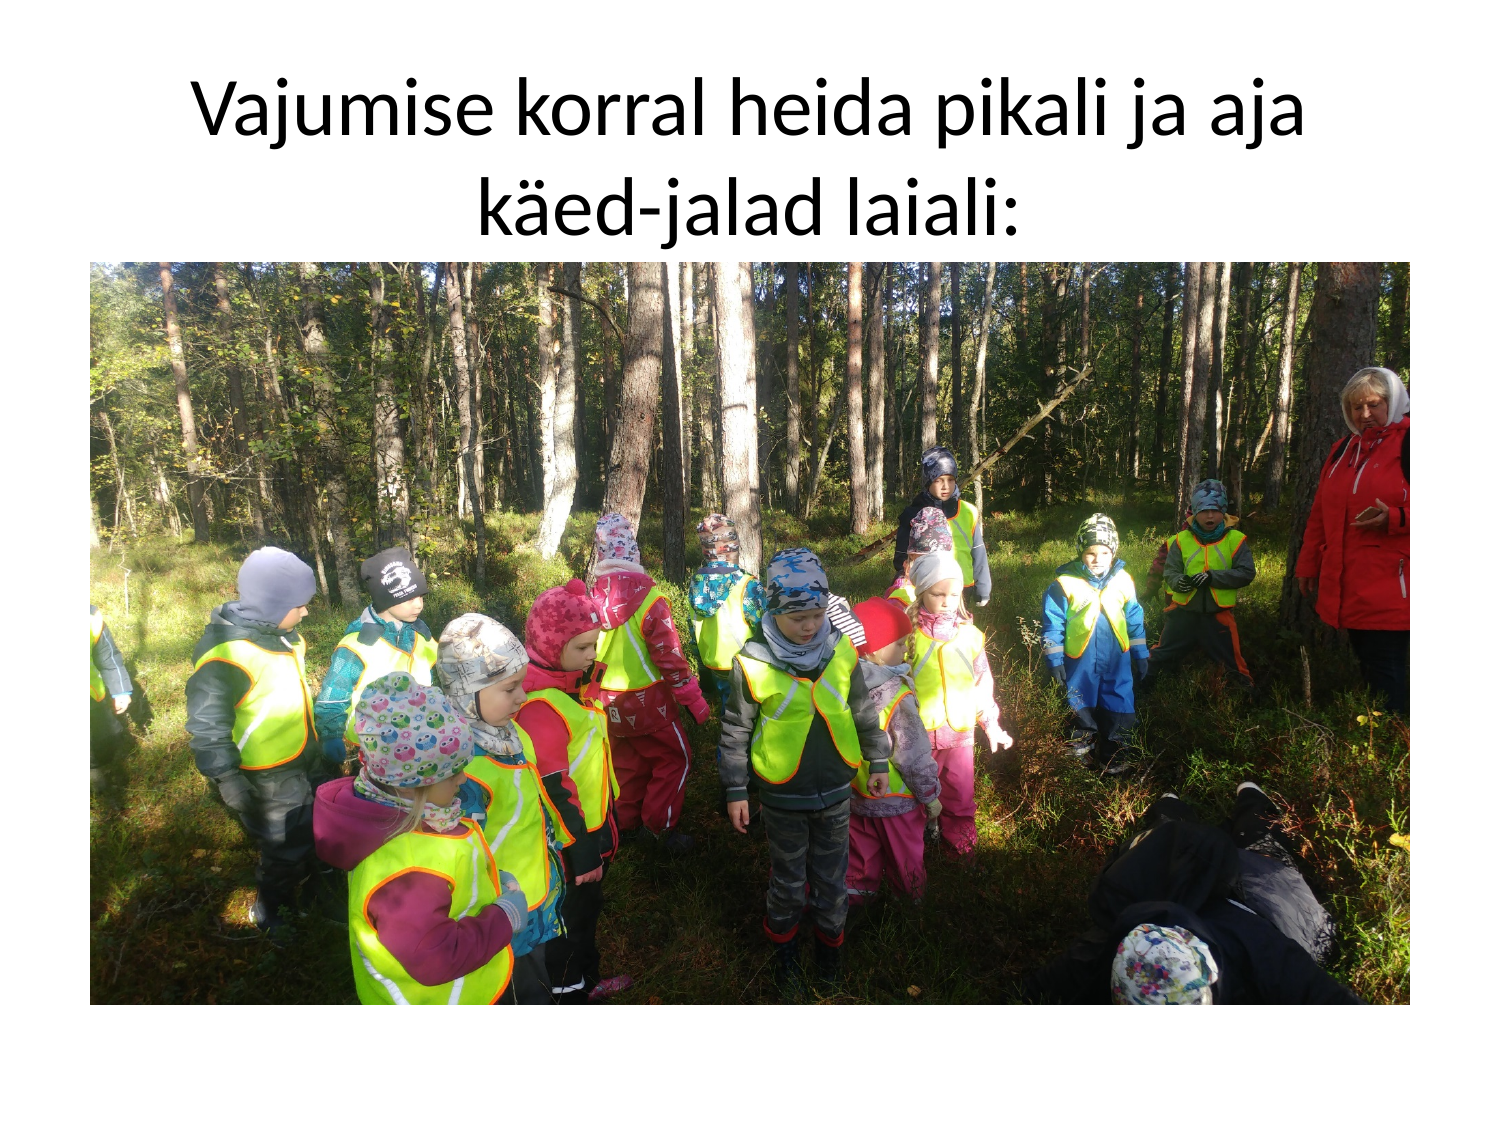

# Vajumise korral heida pikali ja aja käed-jalad laiali: